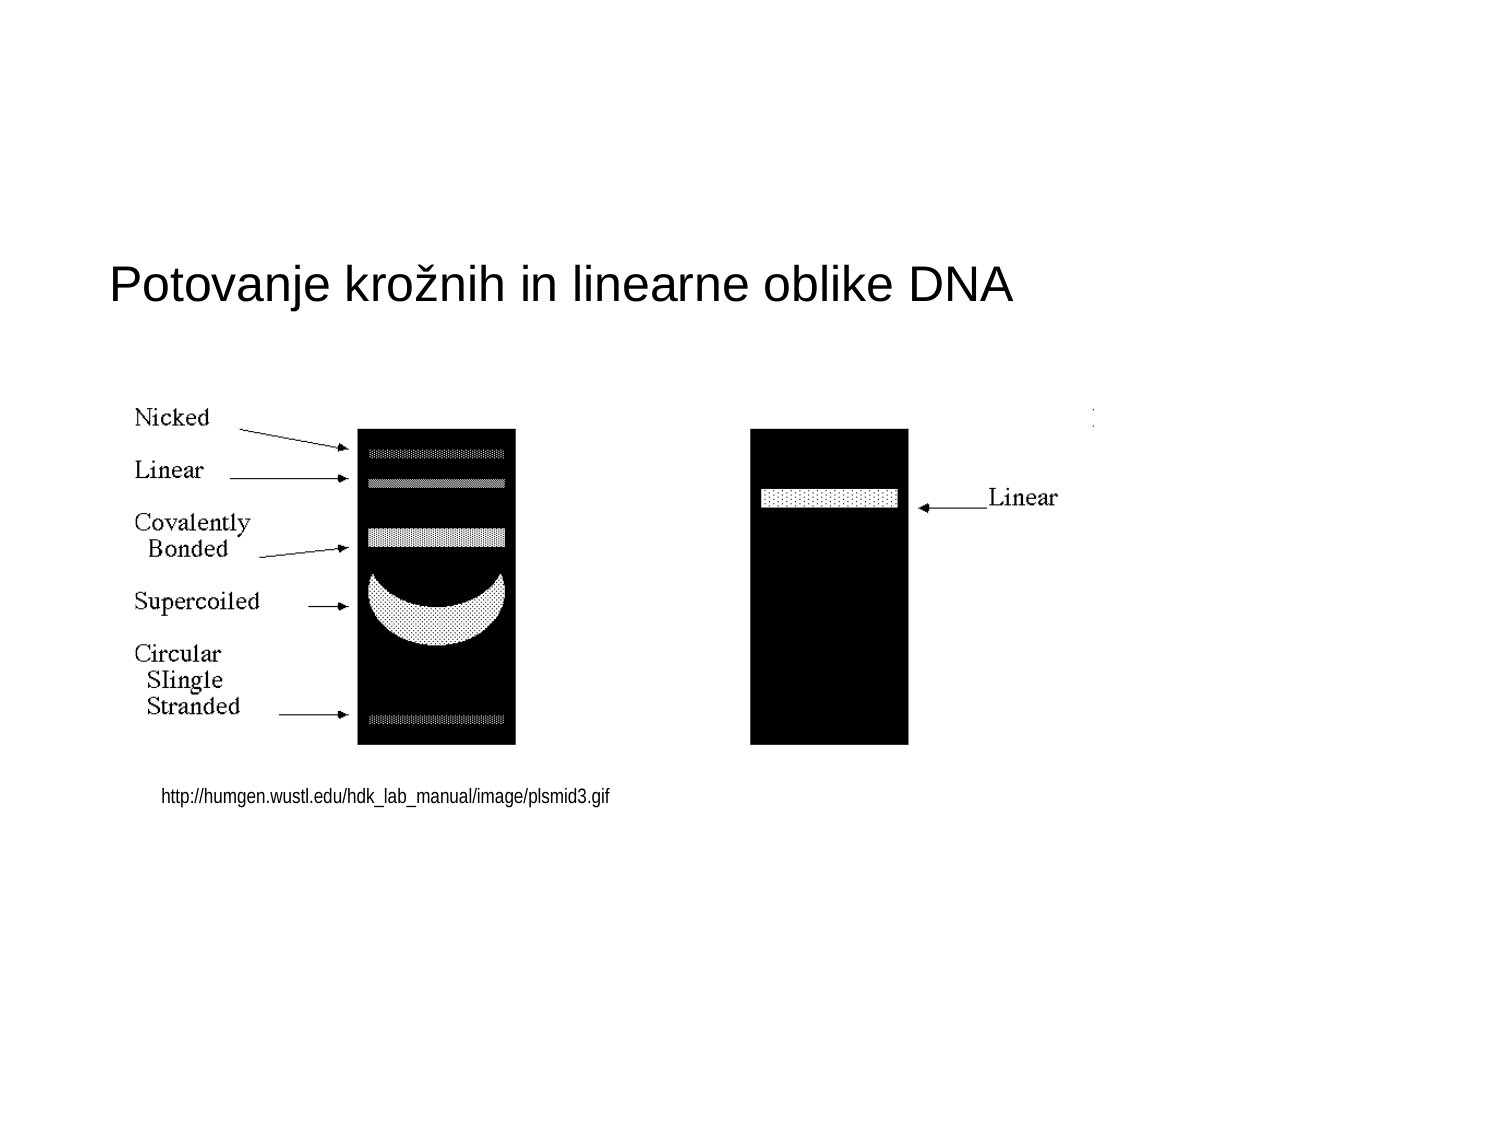

Potovanje krožnih in linearne oblike DNA
http://humgen.wustl.edu/hdk_lab_manual/image/plsmid3.gif